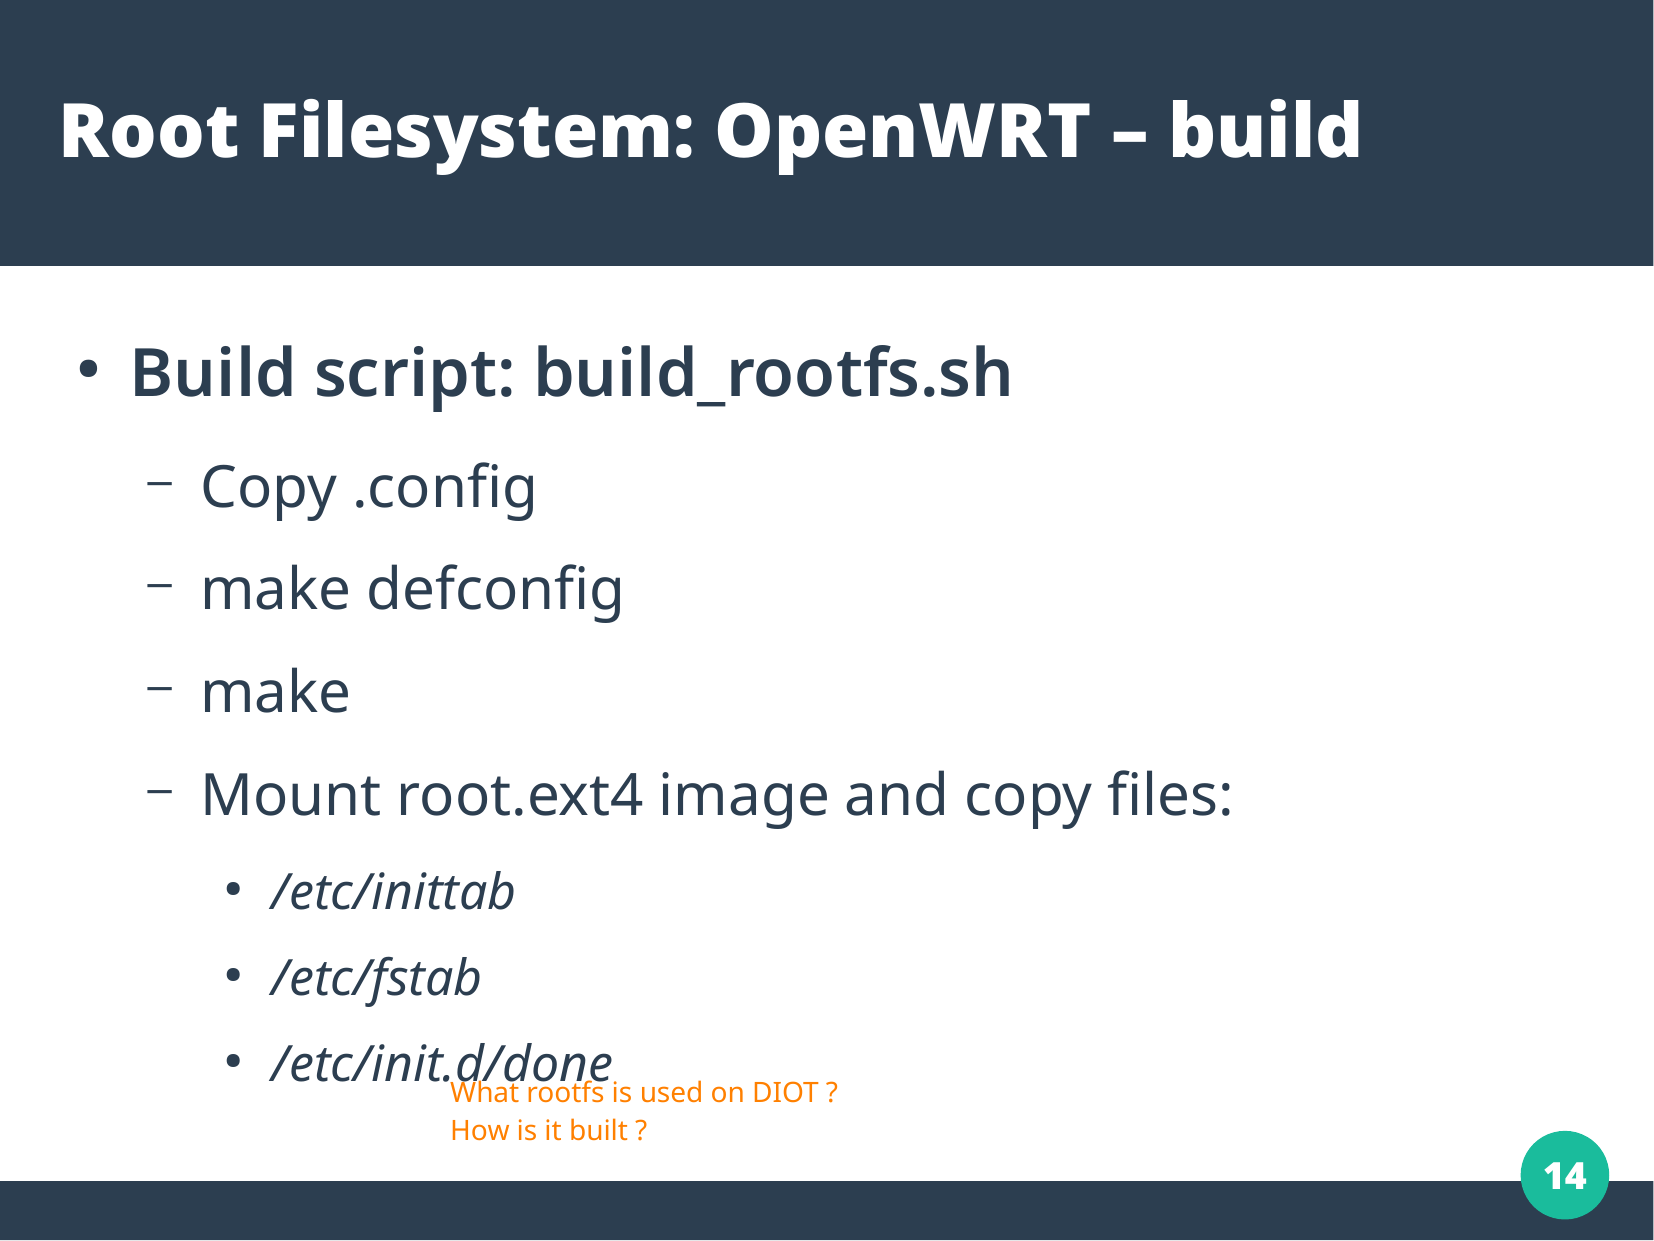

# Root Filesystem: OpenWRT – build
Build script: build_rootfs.sh
Copy .config
make defconfig
make
Mount root.ext4 image and copy files:
/etc/inittab
/etc/fstab
/etc/init.d/done
What rootfs is used on DIOT ?
How is it built ?
14